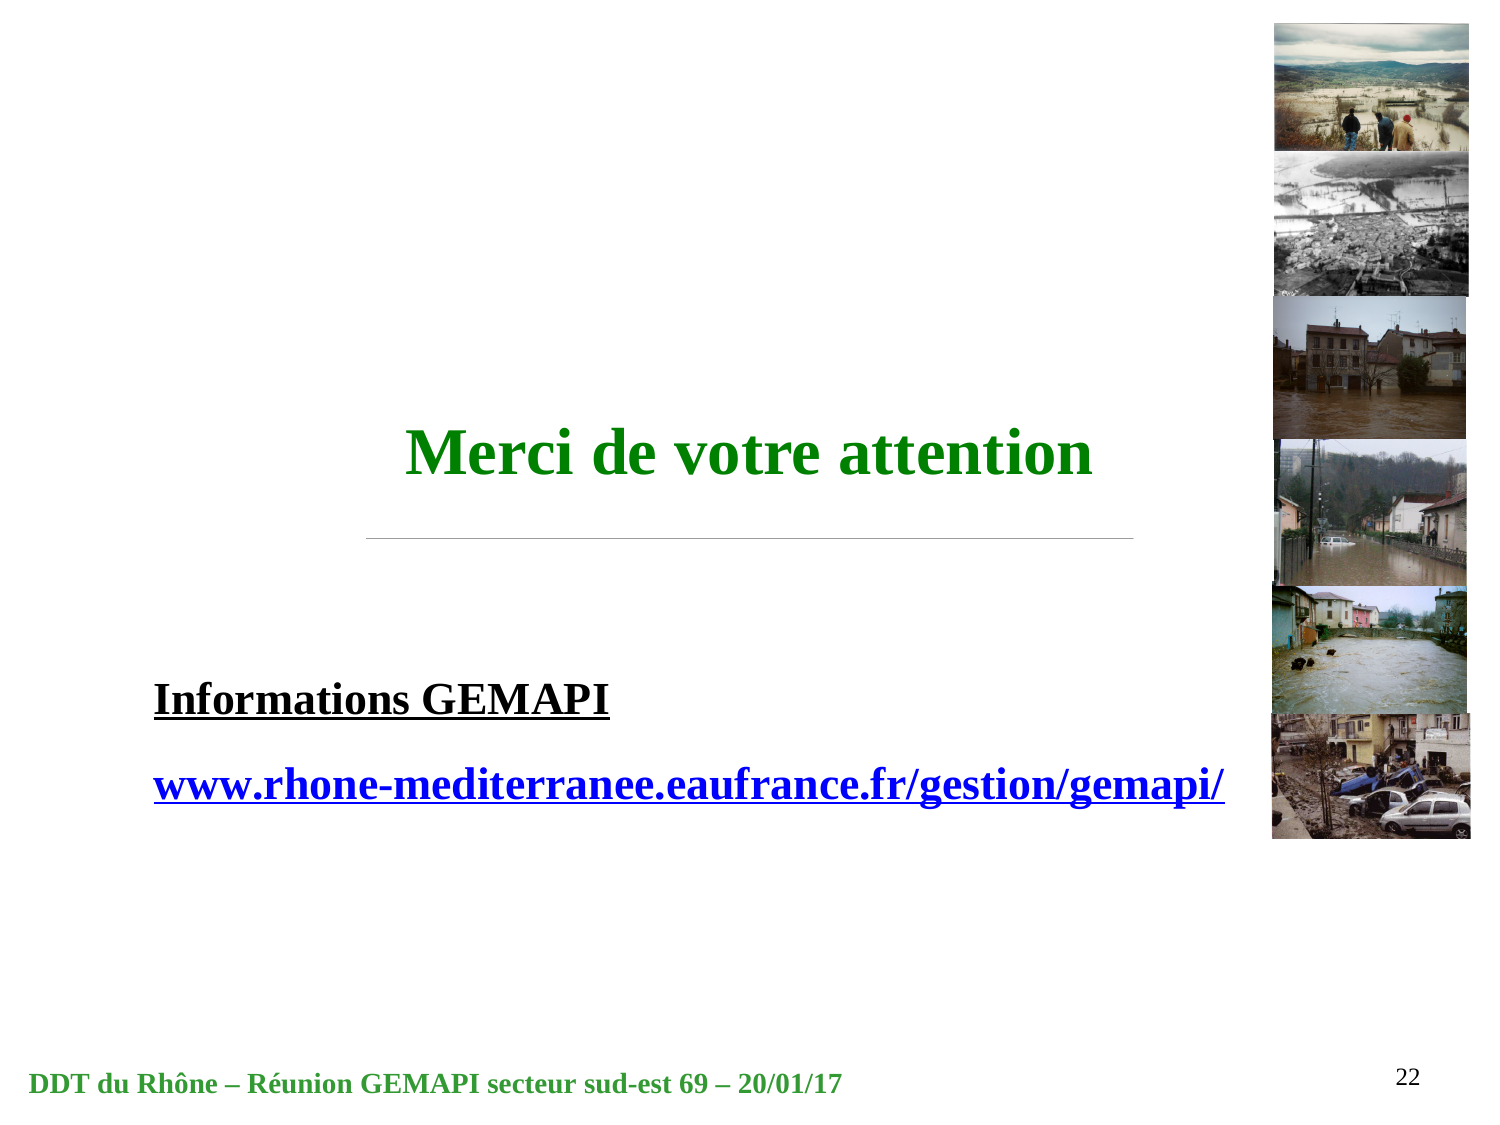

# Merci de votre attention
Informations GEMAPI
www.rhone-mediterranee.eaufrance.fr/gestion/gemapi/
22